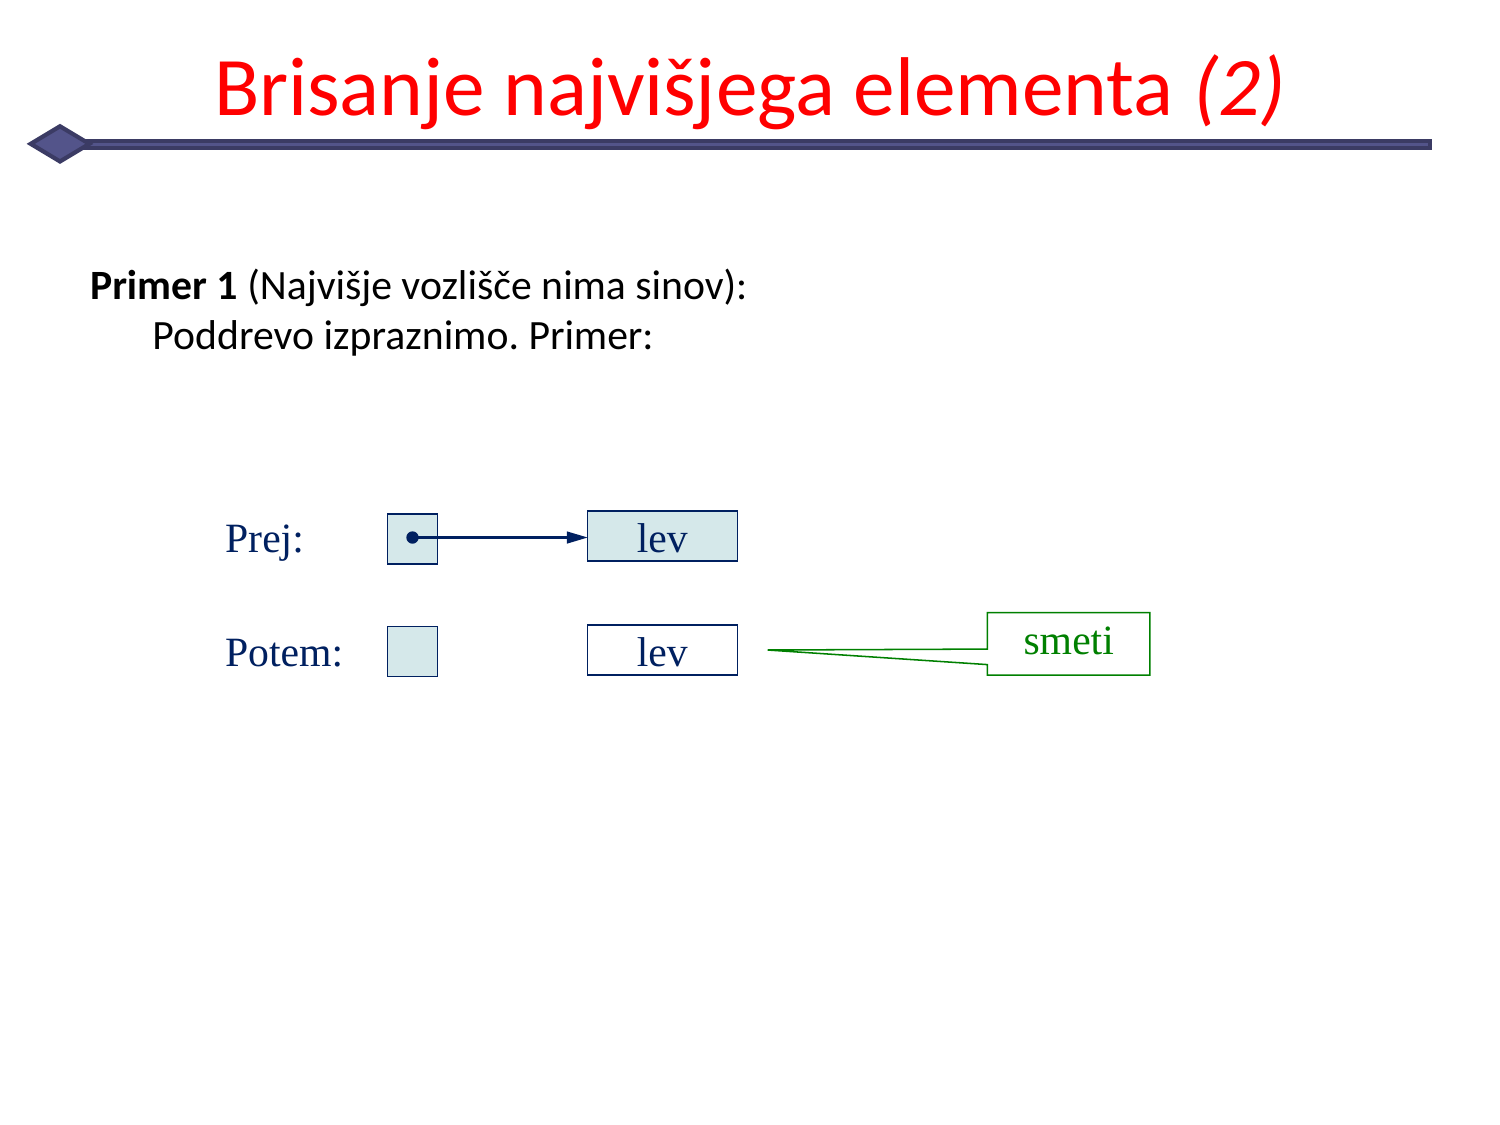

# Brisanje najvišjega elementa (2)
Primer 1 (Najvišje vozlišče nima sinov):
Poddrevo izpraznimo. Primer:
Prej:
lev
smeti
Potem:
lev